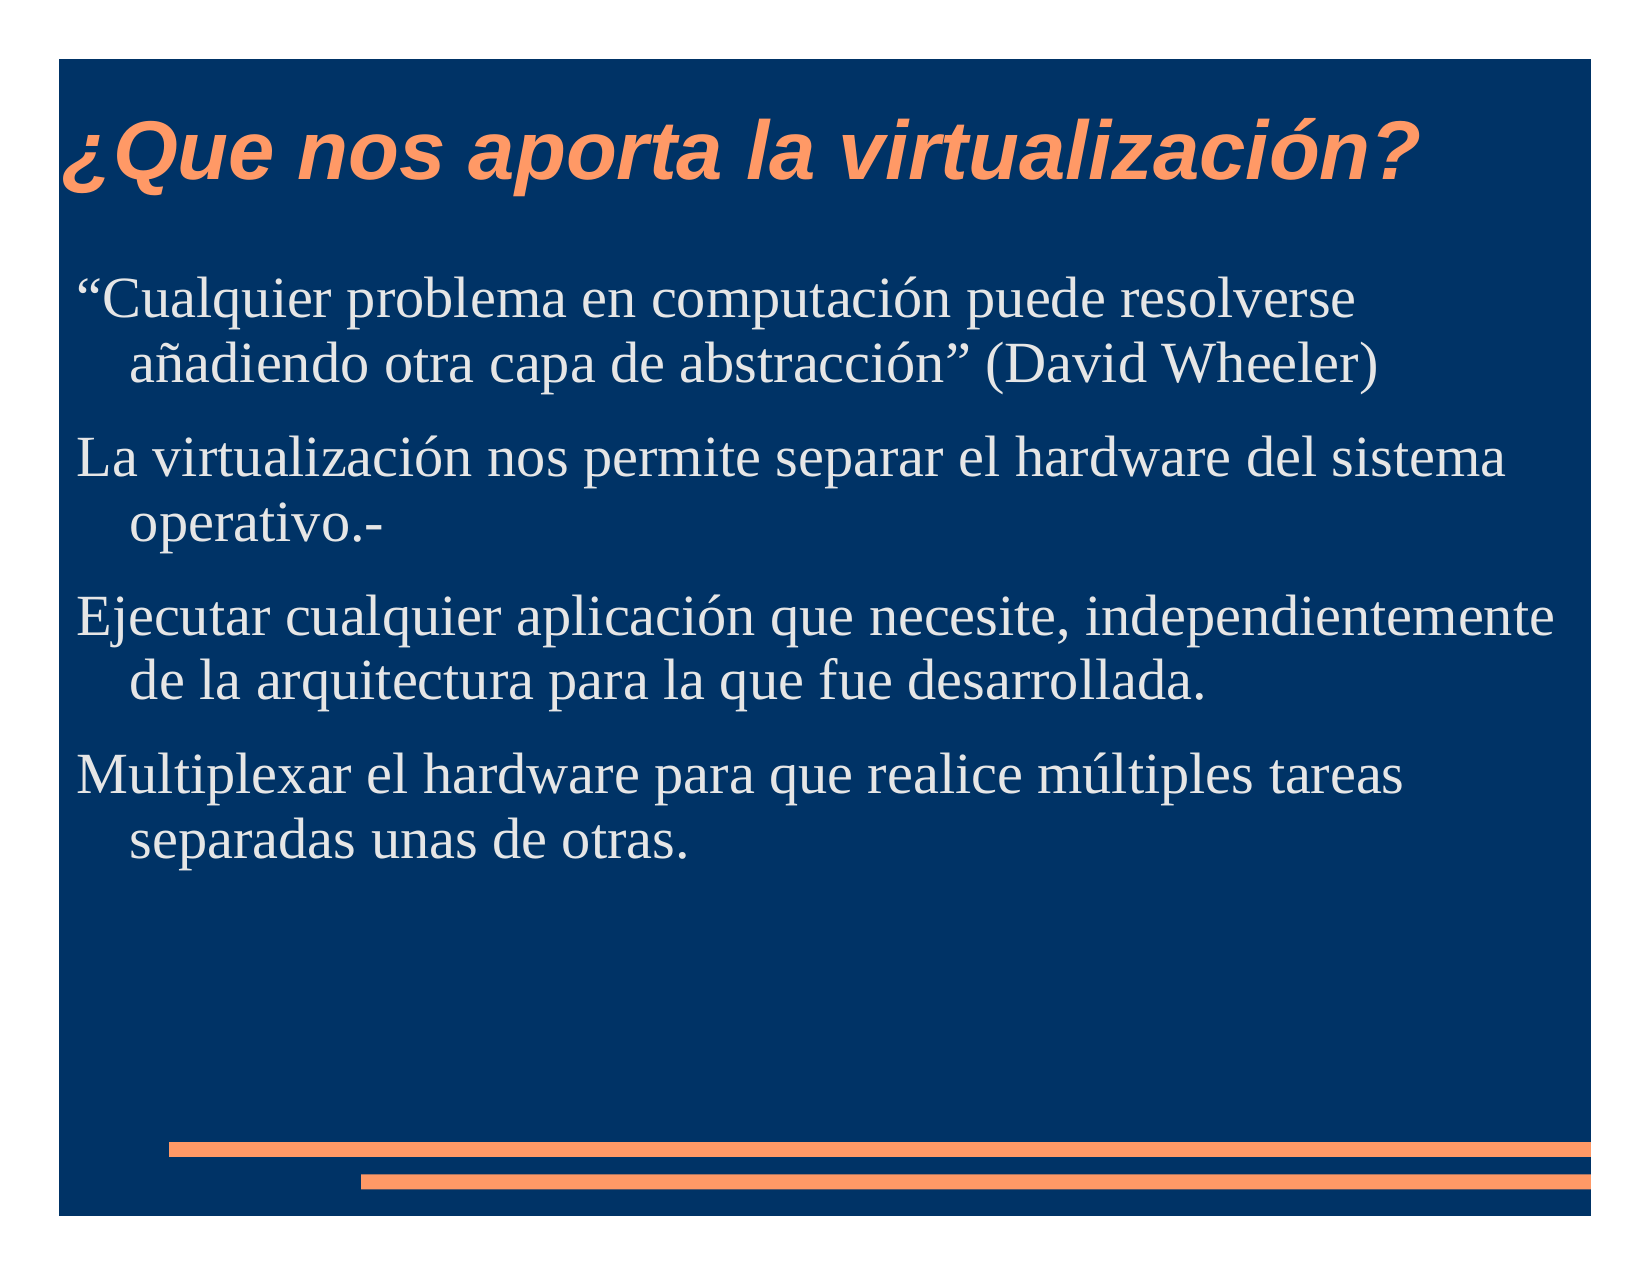

# ¿Que nos aporta la virtualización?
“Cualquier problema en computación puede resolverse añadiendo otra capa de abstracción” (David Wheeler)
La virtualización nos permite separar el hardware del sistema operativo.-
Ejecutar cualquier aplicación que necesite, independientemente de la arquitectura para la que fue desarrollada.
Multiplexar el hardware para que realice múltiples tareas separadas unas de otras.